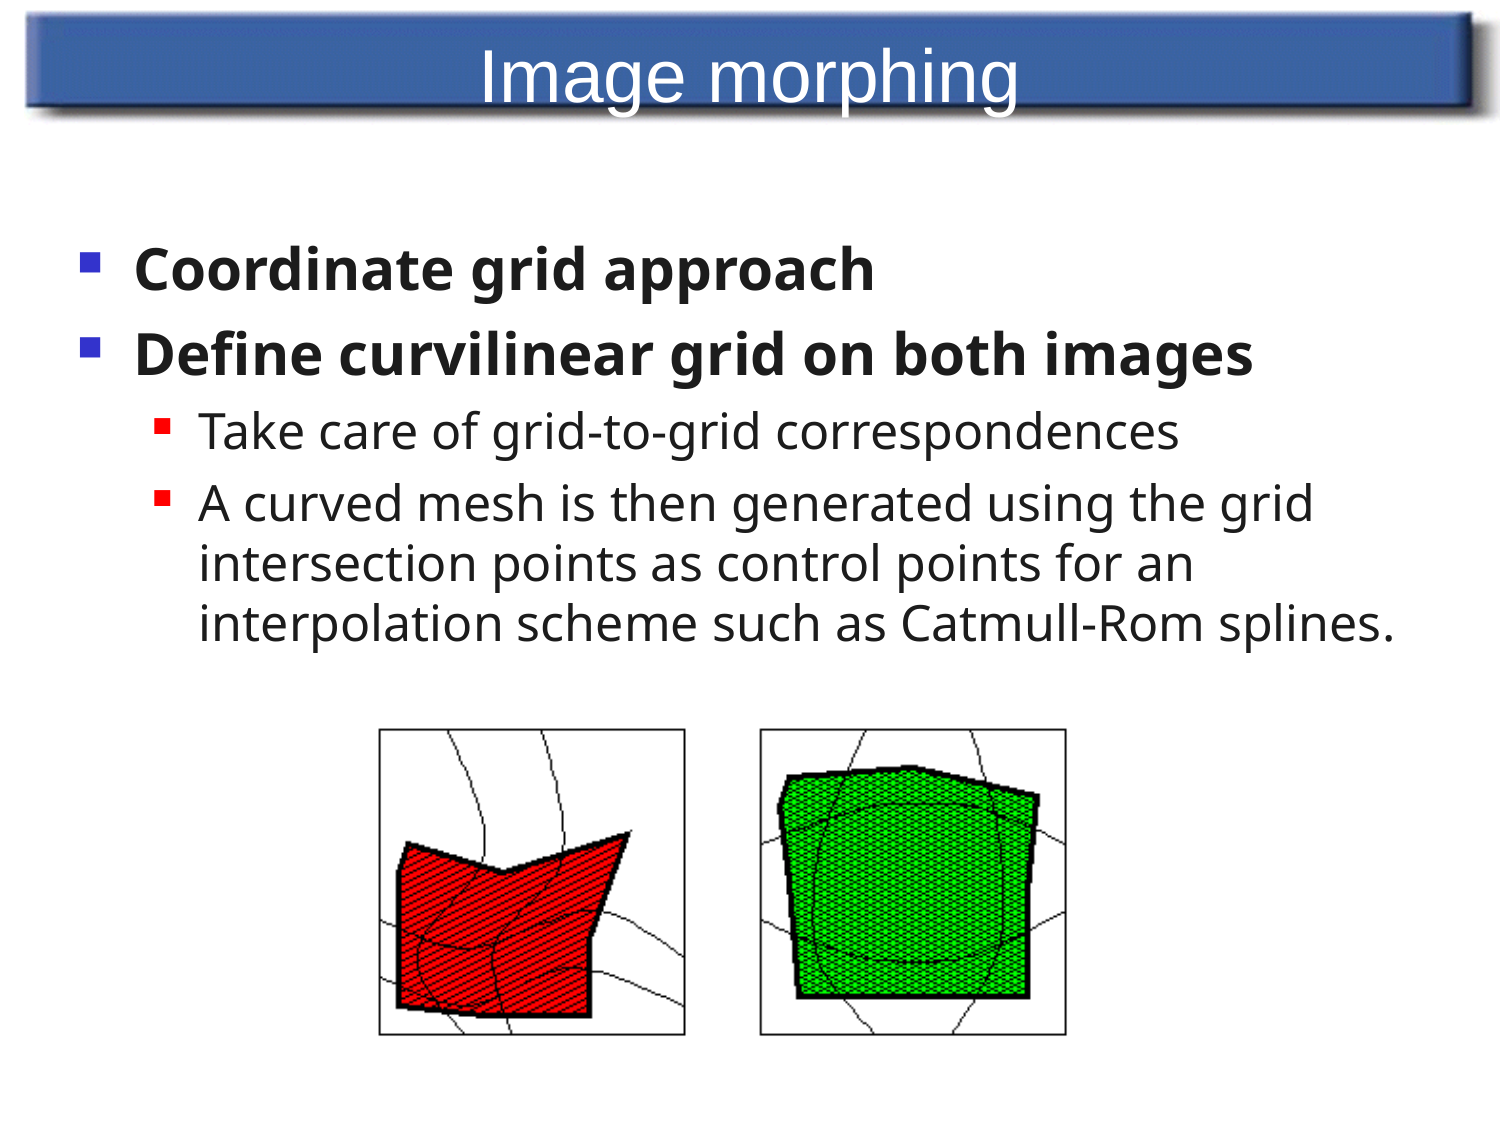

# Image morphing
Coordinate grid approach
Define curvilinear grid on both images
Take care of grid-to-grid correspondences
A curved mesh is then generated using the grid intersection points as control points for an interpolation scheme such as Catmull-Rom splines.